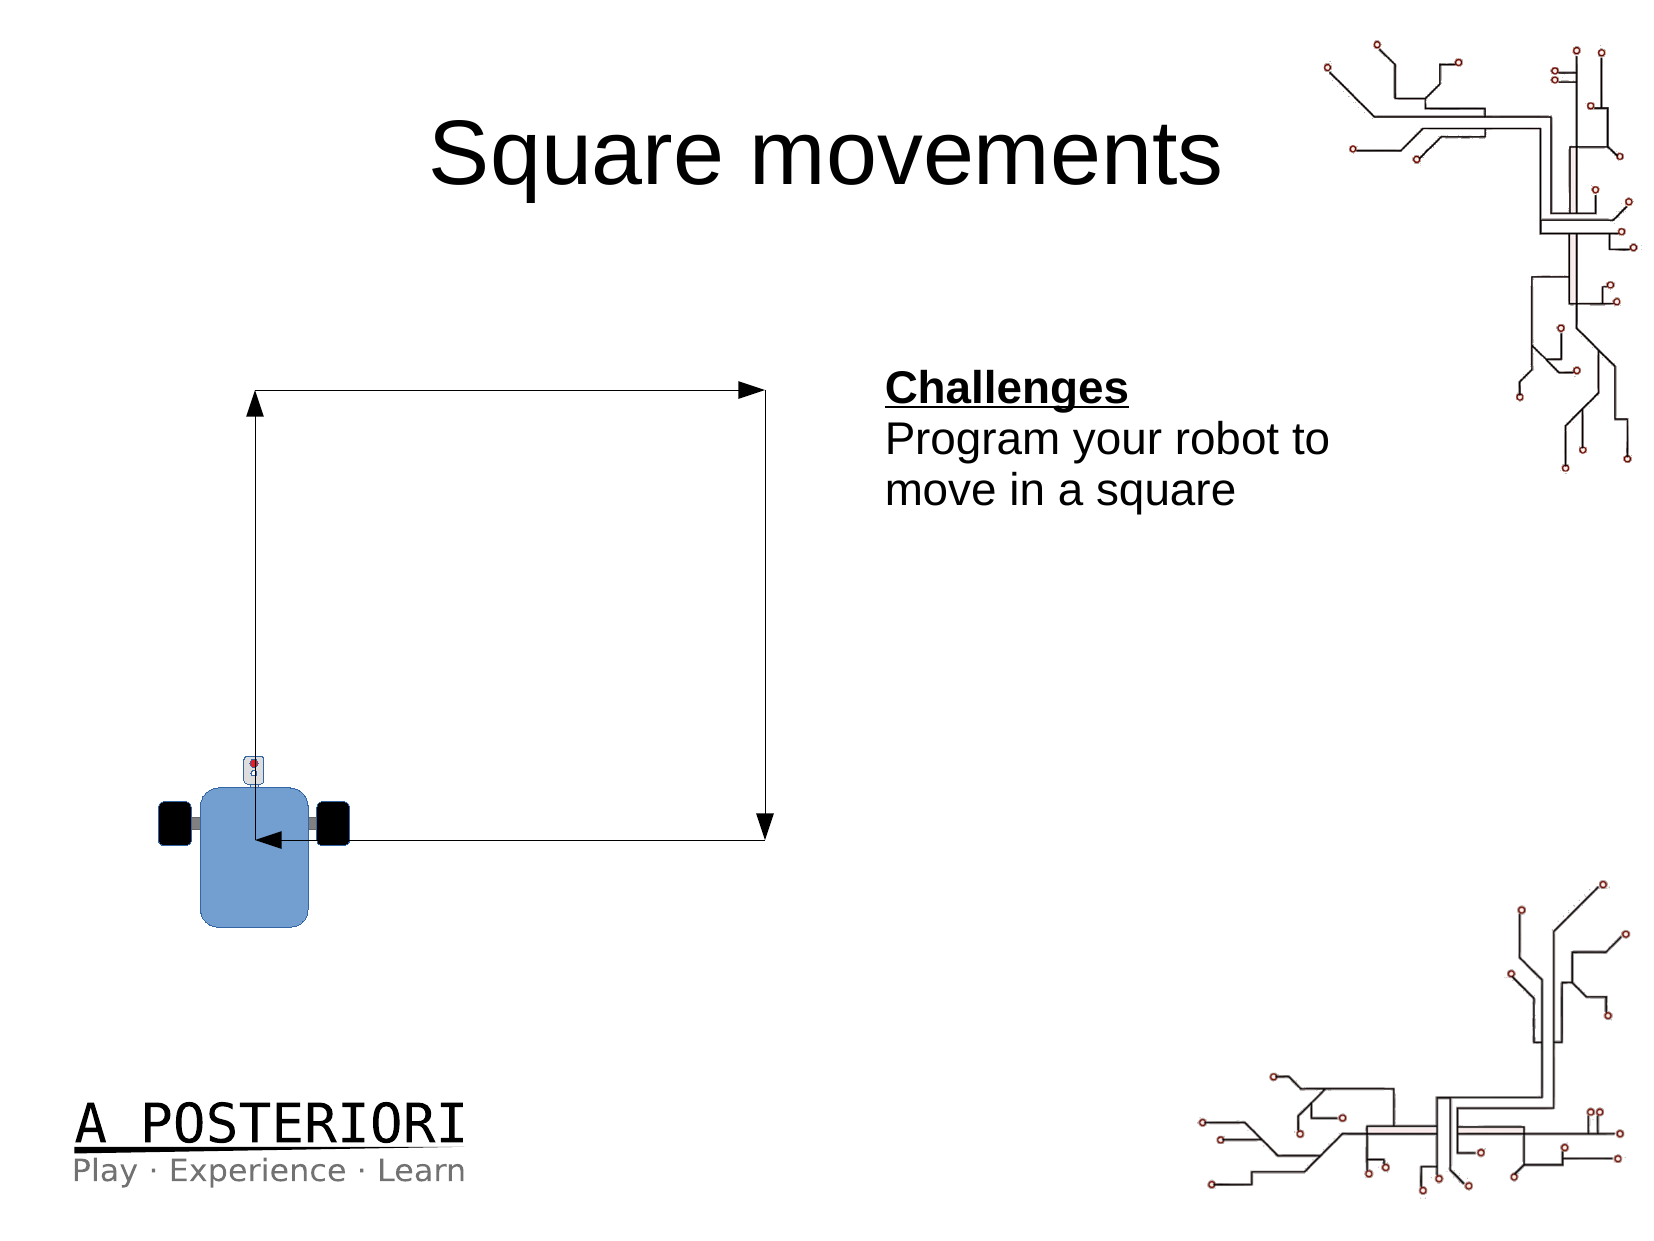

# Square movements
Challenges
Program your robot to move in a square